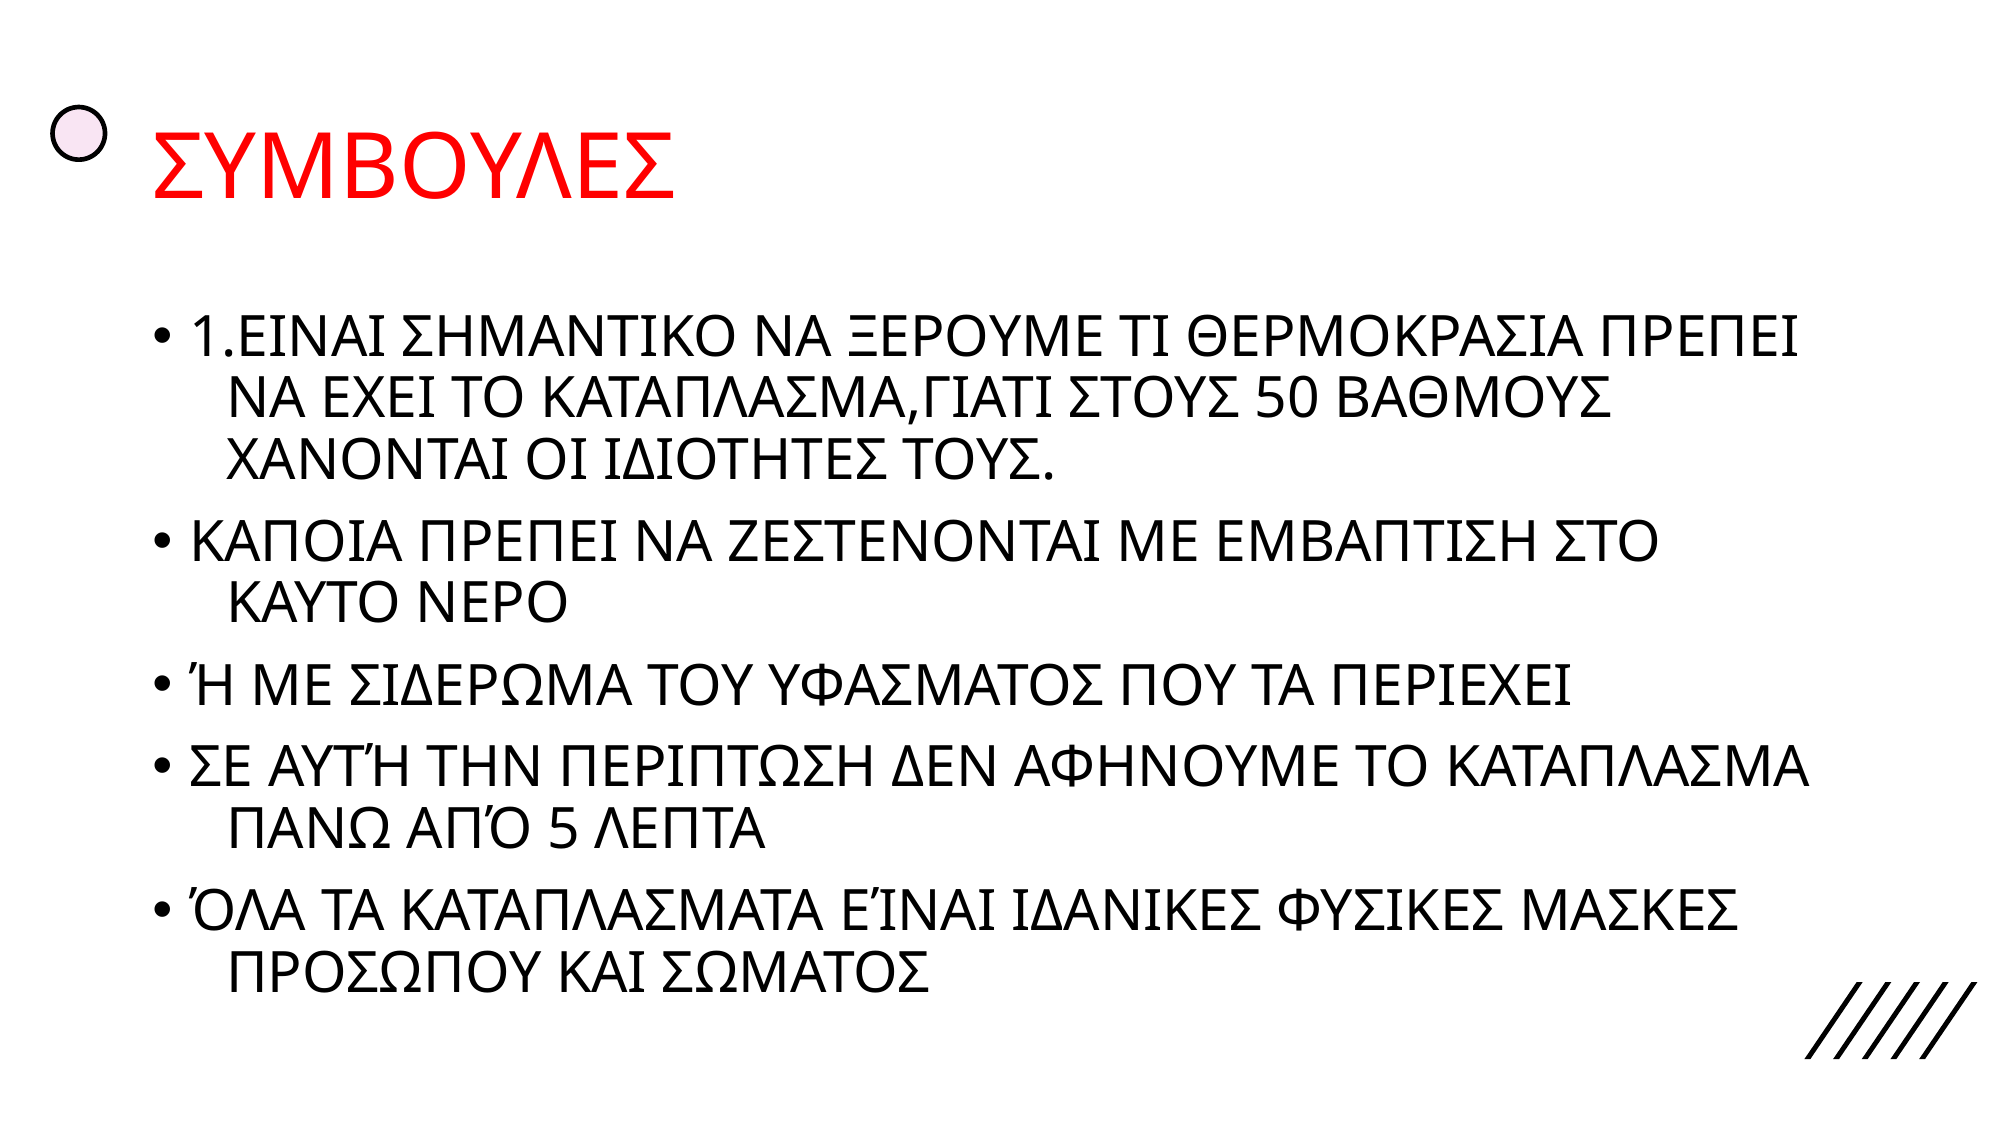

# ΣΥΜΒΟΥΛΕΣ
1.ΕΙΝΑΙ ΣΗΜΑΝΤΙΚΟ ΝΑ ΞΕΡΟΥΜΕ ΤΙ ΘΕΡΜΟΚΡΑΣΙΑ ΠΡΕΠΕΙ ΝΑ ΕΧΕΙ ΤΟ ΚΑΤΑΠΛΑΣΜΑ,ΓΙΑΤΙ ΣΤΟΥΣ 50 ΒΑΘΜΟΥΣ ΧΑΝΟΝΤΑΙ ΟΙ ΙΔΙΟΤΗΤΕΣ ΤΟΥΣ.
ΚΑΠΟΙΑ ΠΡΕΠΕΙ ΝΑ ΖΕΣΤΕΝΟΝΤΑΙ ΜΕ ΕΜΒΑΠΤΙΣΗ ΣΤΟ ΚΑΥΤΟ ΝΕΡΟ
Ή ΜΕ ΣΙΔΕΡΩΜΑ ΤΟΥ ΥΦΑΣΜΑΤΟΣ ΠΟΥ ΤΑ ΠΕΡΙΕΧΕΙ
ΣΕ ΑΥΤΉ ΤΗΝ ΠΕΡΙΠΤΩΣΗ ΔΕΝ ΑΦΗΝΟΥΜΕ ΤΟ ΚΑΤΑΠΛΑΣΜΑ ΠΑΝΩ ΑΠΌ 5 ΛΕΠΤΑ
ΌΛΑ ΤΑ ΚΑΤΑΠΛΑΣΜΑΤΑ ΕΊΝΑΙ ΙΔΑΝΙΚΕΣ ΦΥΣΙΚΕΣ ΜΑΣΚΕΣ ΠΡΟΣΩΠΟΥ ΚΑΙ ΣΩΜΑΤΟΣ